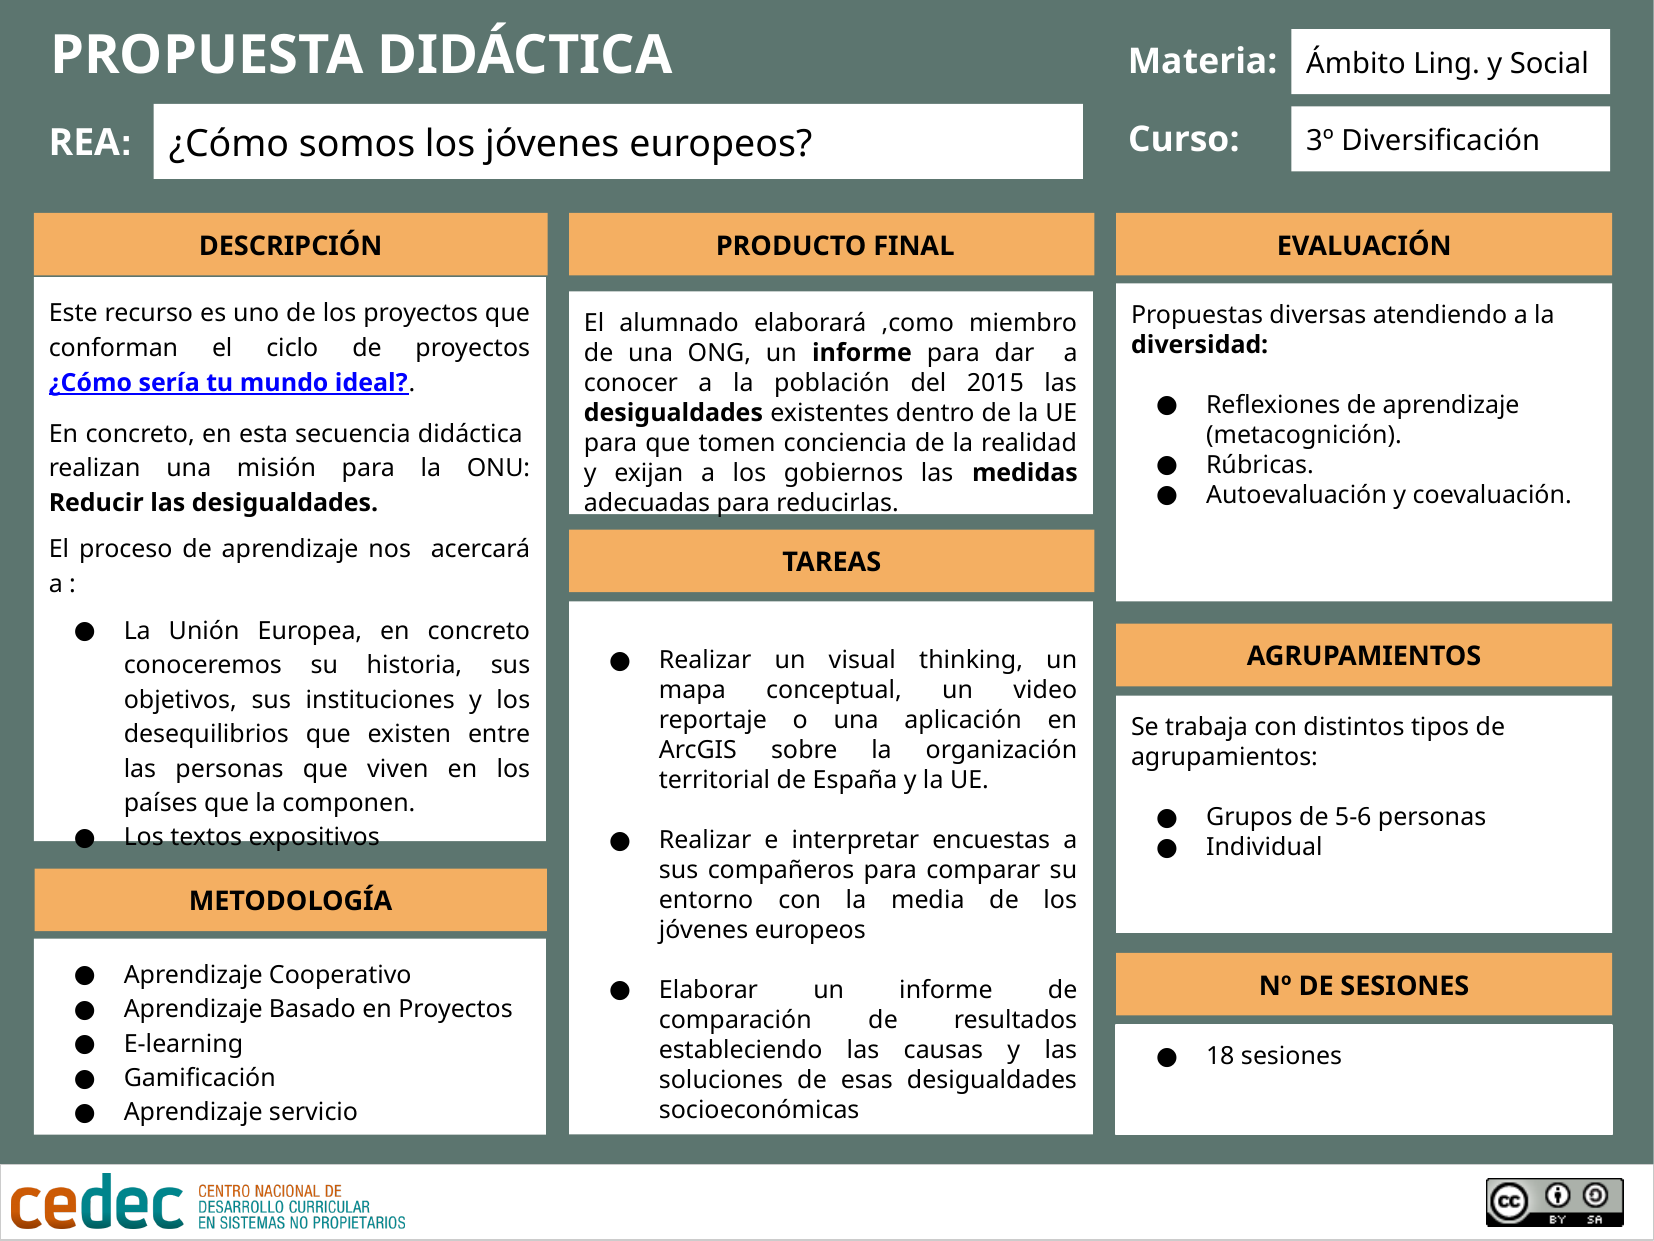

PROPUESTA DIDÁCTICA
Ámbito Ling. y Social
Materia:
¿Cómo somos los jóvenes europeos?
3º Diversificación
Curso:
REA:
DESCRIPCIÓN
 PRODUCTO FINAL
EVALUACIÓN
Este recurso es uno de los proyectos que conforman el ciclo de proyectos ¿Cómo sería tu mundo ideal?.
En concreto, en esta secuencia didáctica realizan una misión para la ONU: Reducir las desigualdades.
El proceso de aprendizaje nos acercará a :
La Unión Europea, en concreto conoceremos su historia, sus objetivos, sus instituciones y los desequilibrios que existen entre las personas que viven en los países que la componen.
Los textos expositivos
.
Propuestas diversas atendiendo a la diversidad:
Reflexiones de aprendizaje (metacognición).
Rúbricas.
Autoevaluación y coevaluación.
El alumnado elaborará ,como miembro de una ONG, un informe para dar a conocer a la población del 2015 las desigualdades existentes dentro de la UE para que tomen conciencia de la realidad y exijan a los gobiernos las medidas adecuadas para reducirlas.
TAREAS
Realizar un visual thinking, un mapa conceptual, un video reportaje o una aplicación en ArcGIS sobre la organización territorial de España y la UE.
Realizar e interpretar encuestas a sus compañeros para comparar su entorno con la media de los jóvenes europeos
Elaborar un informe de comparación de resultados estableciendo las causas y las soluciones de esas desigualdades socioeconómicas
AGRUPAMIENTOS
Se trabaja con distintos tipos de agrupamientos:
Grupos de 5-6 personas
Individual
METODOLOGÍA
Aprendizaje Cooperativo
Aprendizaje Basado en Proyectos
E-learning
Gamificación
Aprendizaje servicio
Nº DE SESIONES
18 sesiones